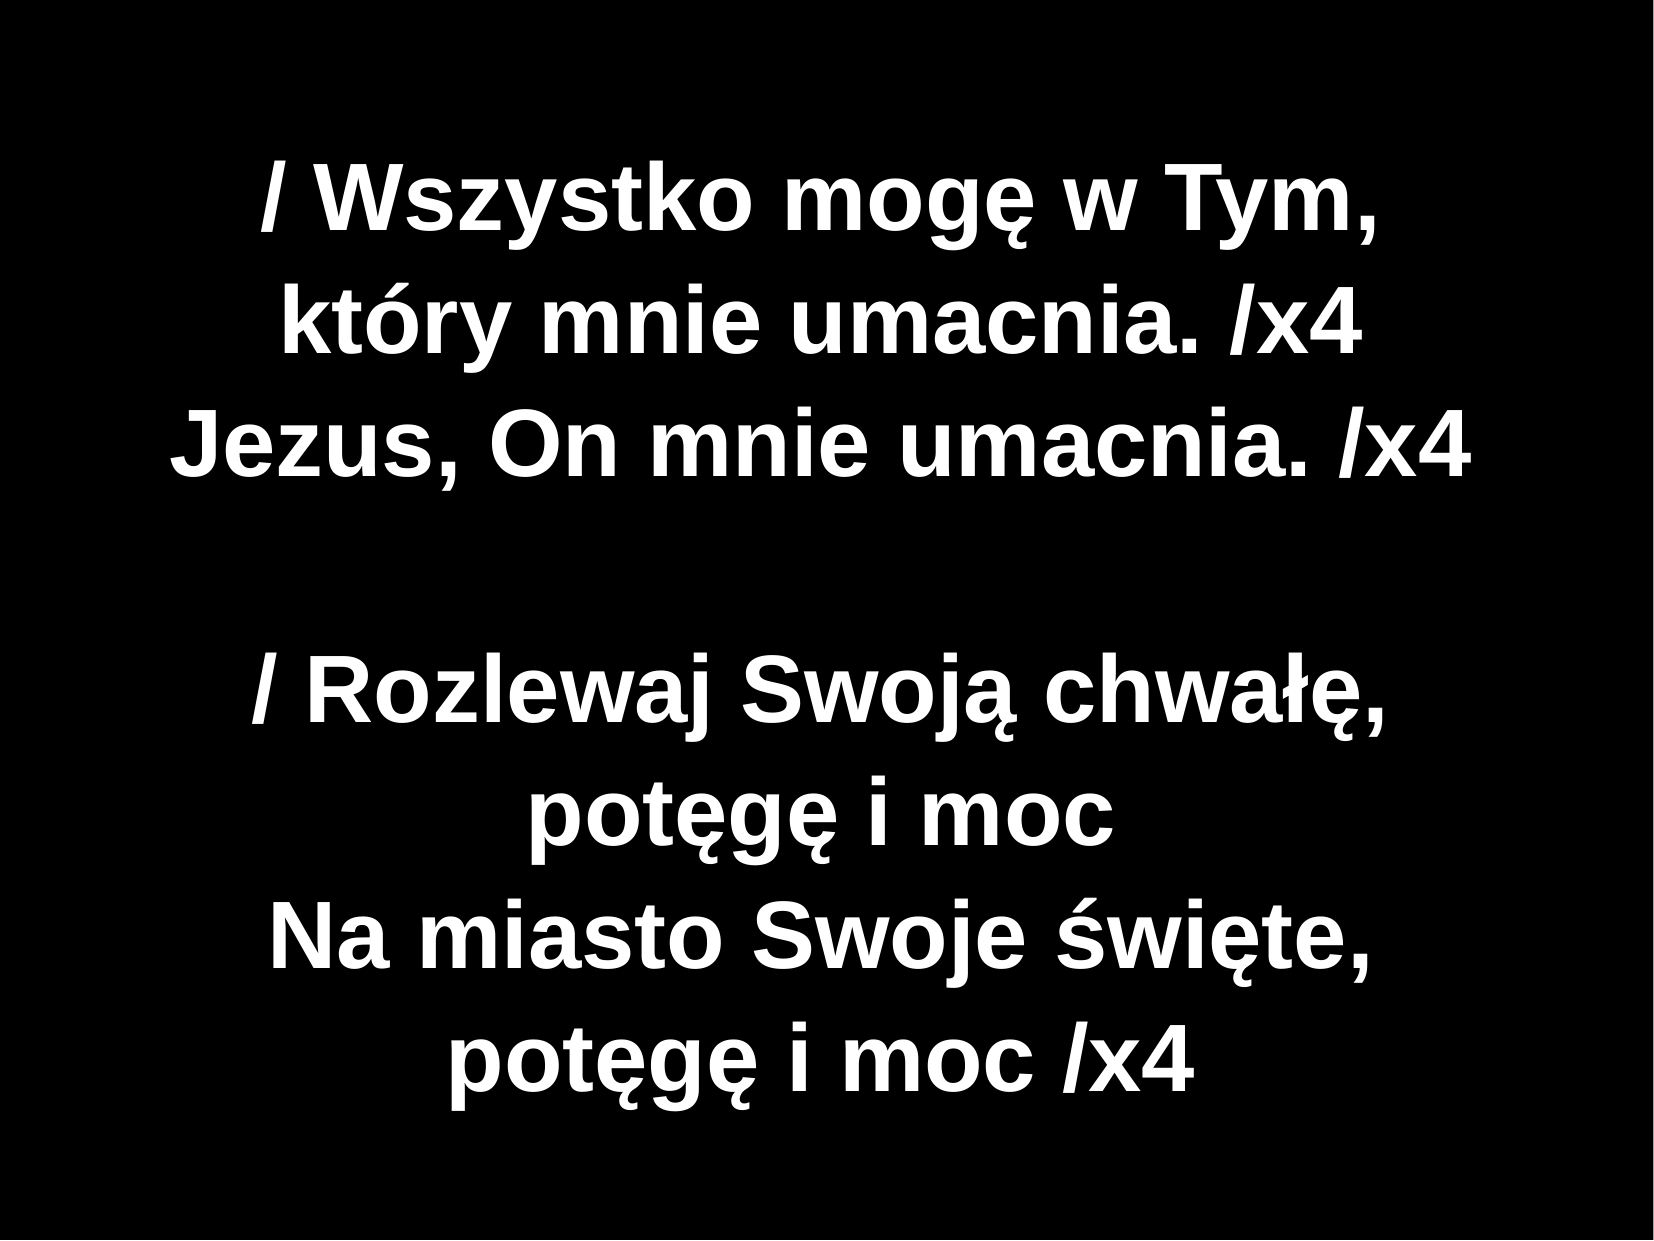

# / Wszystko mogę w Tym,
który mnie umacnia. /x4
Jezus, On mnie umacnia. /x4
/ Rozlewaj Swoją chwałę,
potęgę i moc
Na miasto Swoje święte,
potęgę i moc /x4